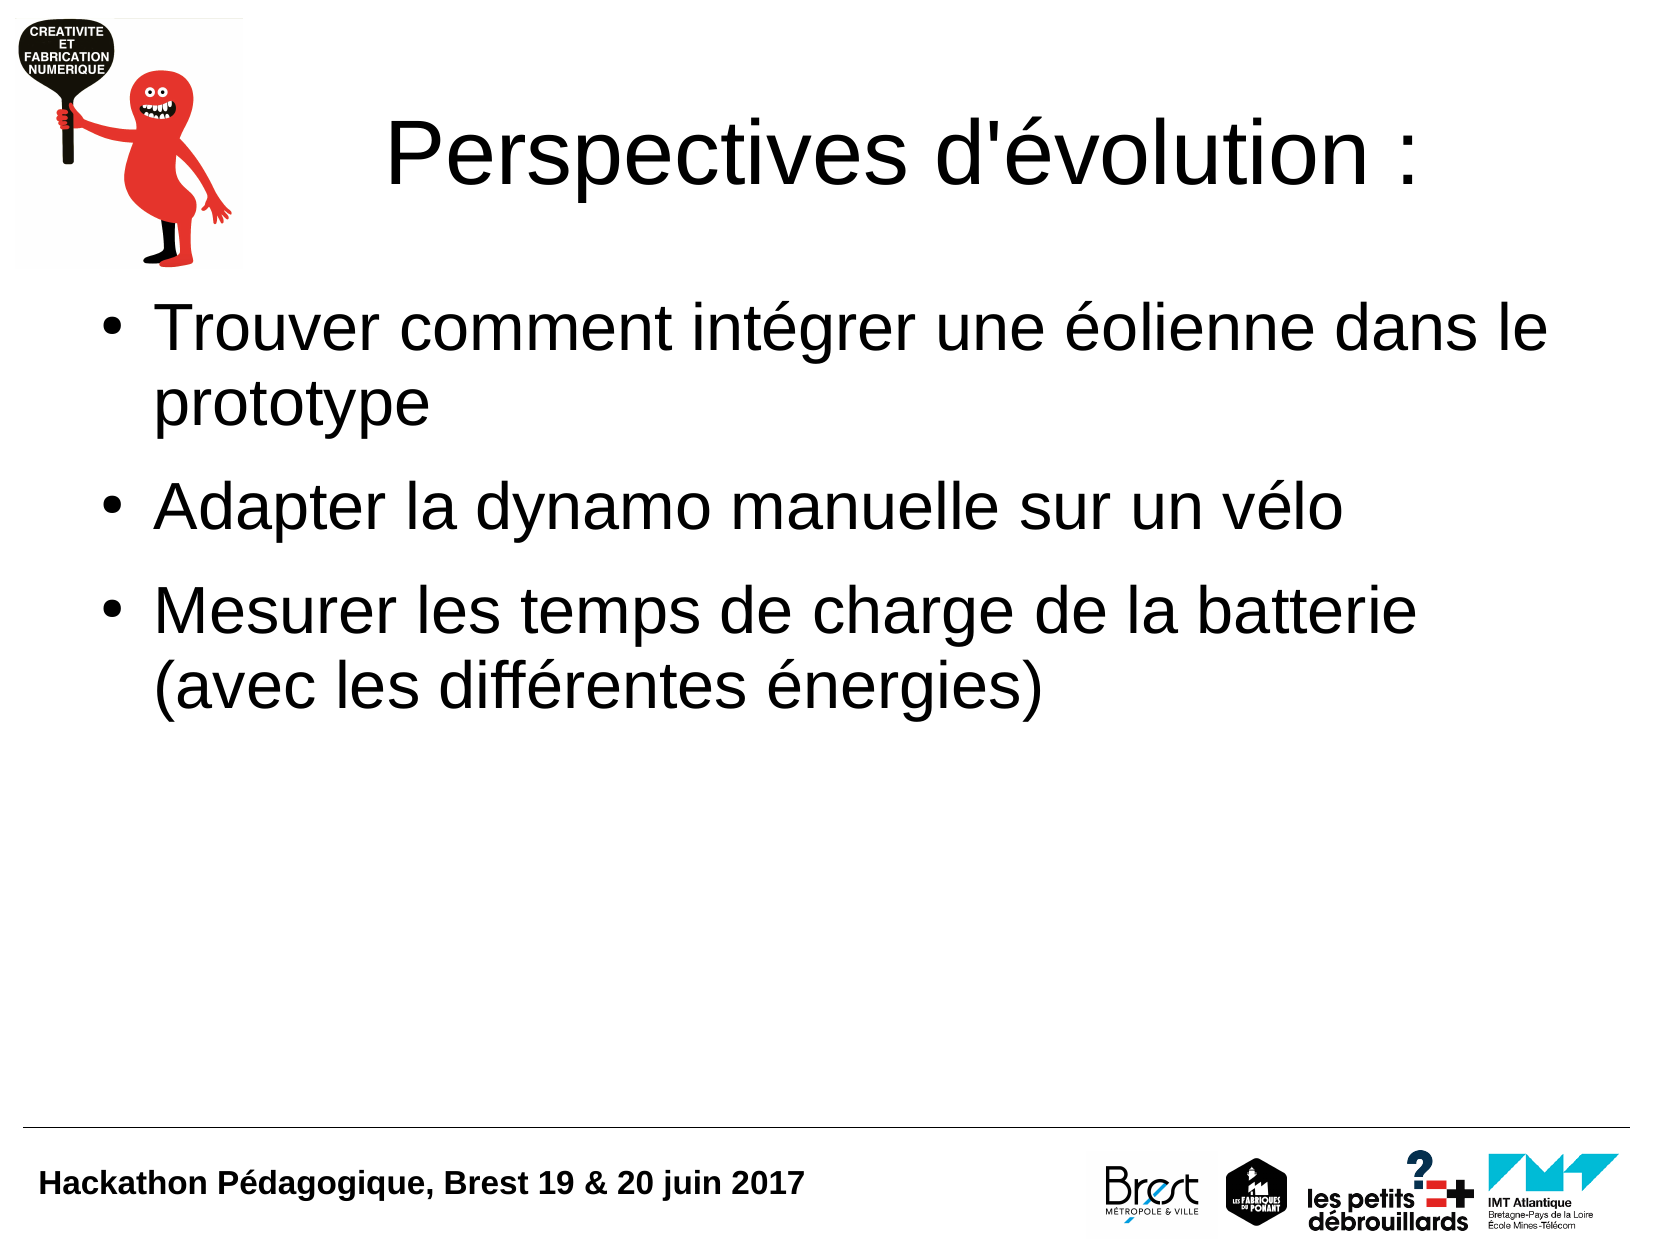

# Perspectives d'évolution :
Trouver comment intégrer une éolienne dans le prototype
Adapter la dynamo manuelle sur un vélo
Mesurer les temps de charge de la batterie (avec les différentes énergies)
Hackathon Pédagogique, Brest 19 & 20 juin 2017